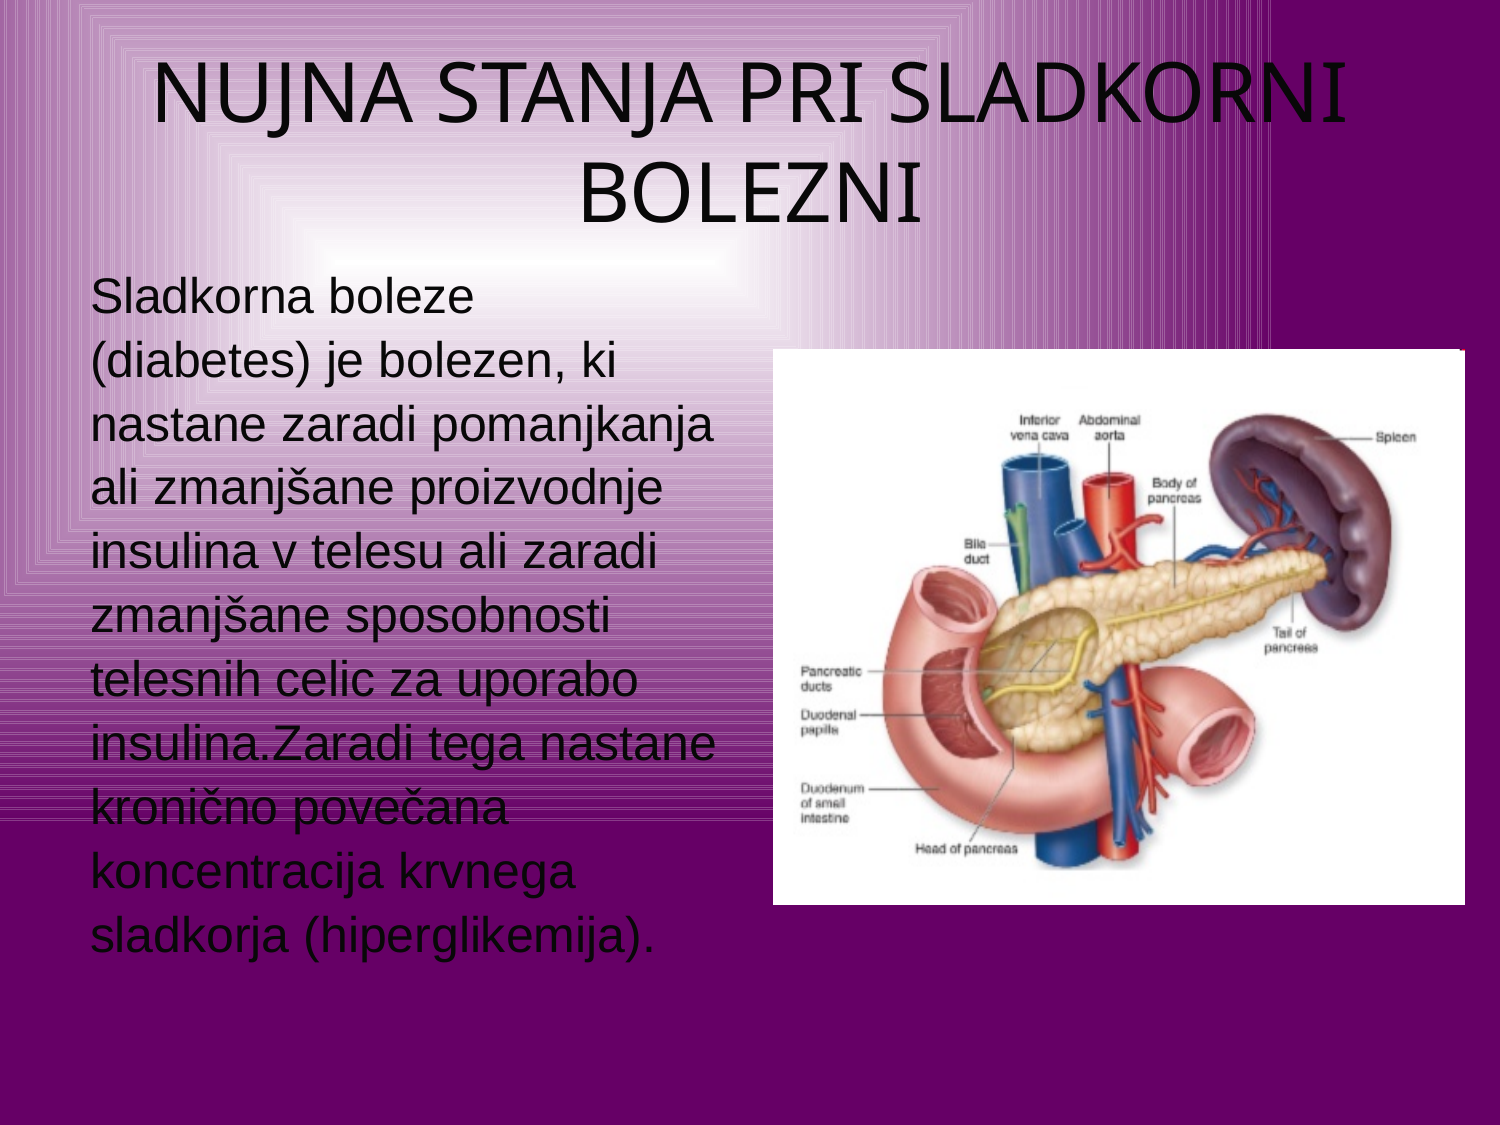

# NUJNA STANJA PRI SLADKORNI BOLEZNI
Sladkorna boleze
(diabetes) je bolezen, ki
nastane zaradi pomanjkanja
ali zmanjšane proizvodnje
insulina v telesu ali zaradi
zmanjšane sposobnosti
telesnih celic za uporabo
insulina.Zaradi tega nastane
kronično povečana
koncentracija krvnega
sladkorja (hiperglikemija).